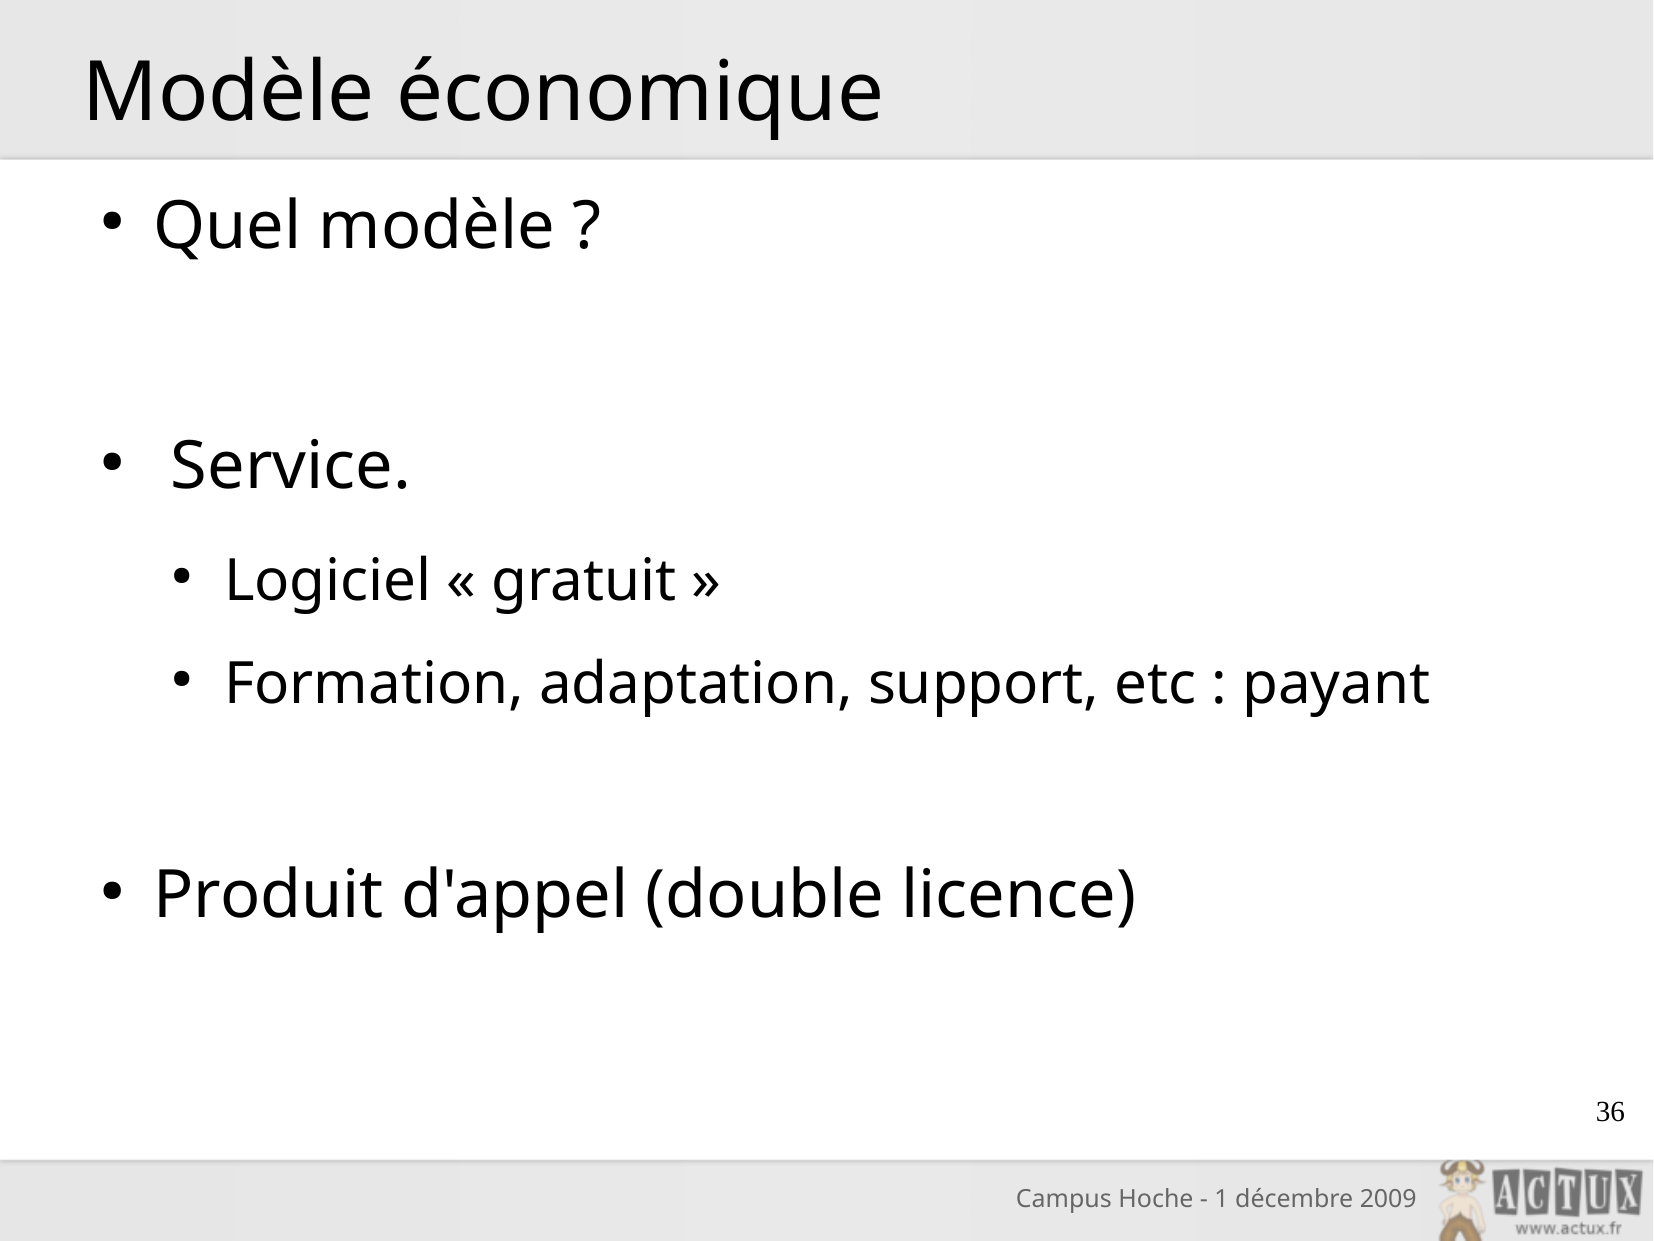

# Modèle économique
Quel modèle ?
 Service.
Logiciel « gratuit »
Formation, adaptation, support, etc : payant
Produit d'appel (double licence)
36
Campus Hoche - 1 décembre 2009